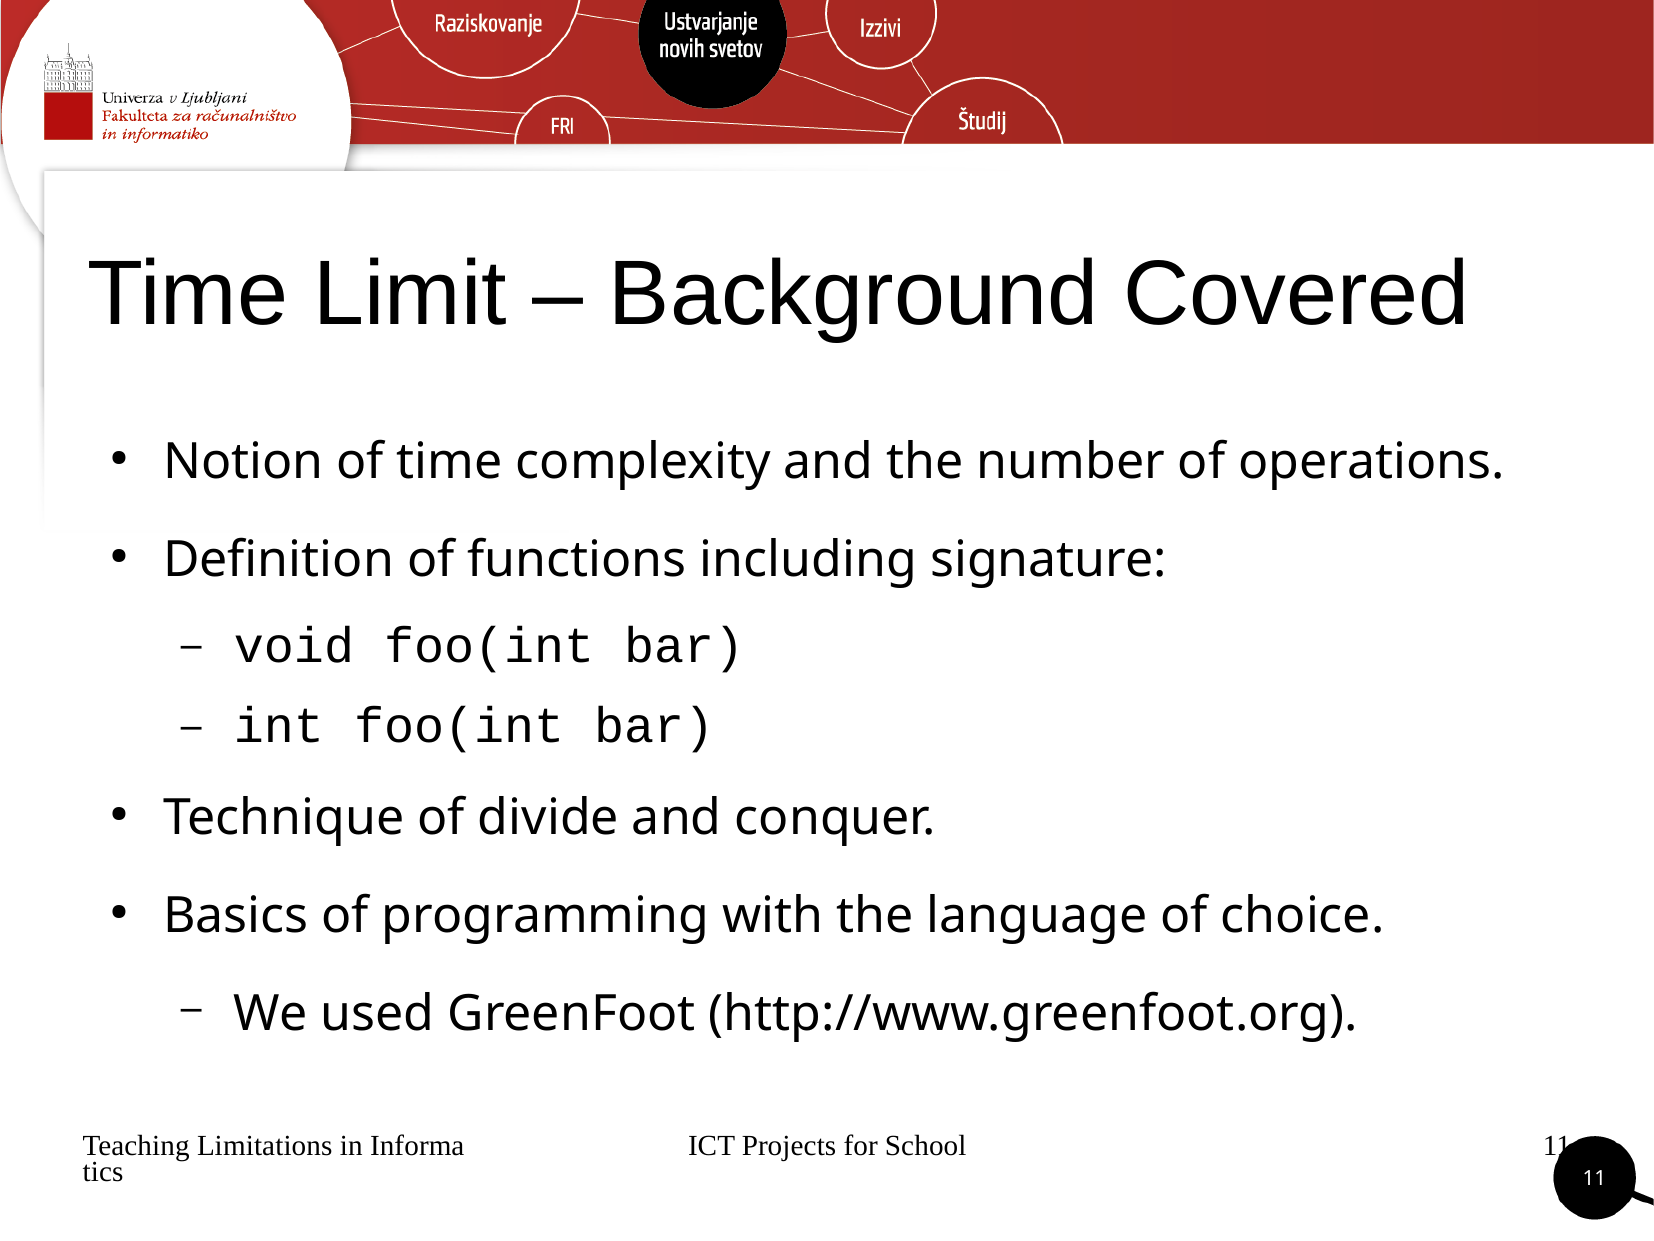

# Time Limit – Background Covered
Notion of time complexity and the number of operations.
Definition of functions including signature:
void foo(int bar)
int foo(int bar)
Technique of divide and conquer.
Basics of programming with the language of choice.
We used GreenFoot (http://www.greenfoot.org).
Teaching Limitations in Informatics
ICT Projects for School
11